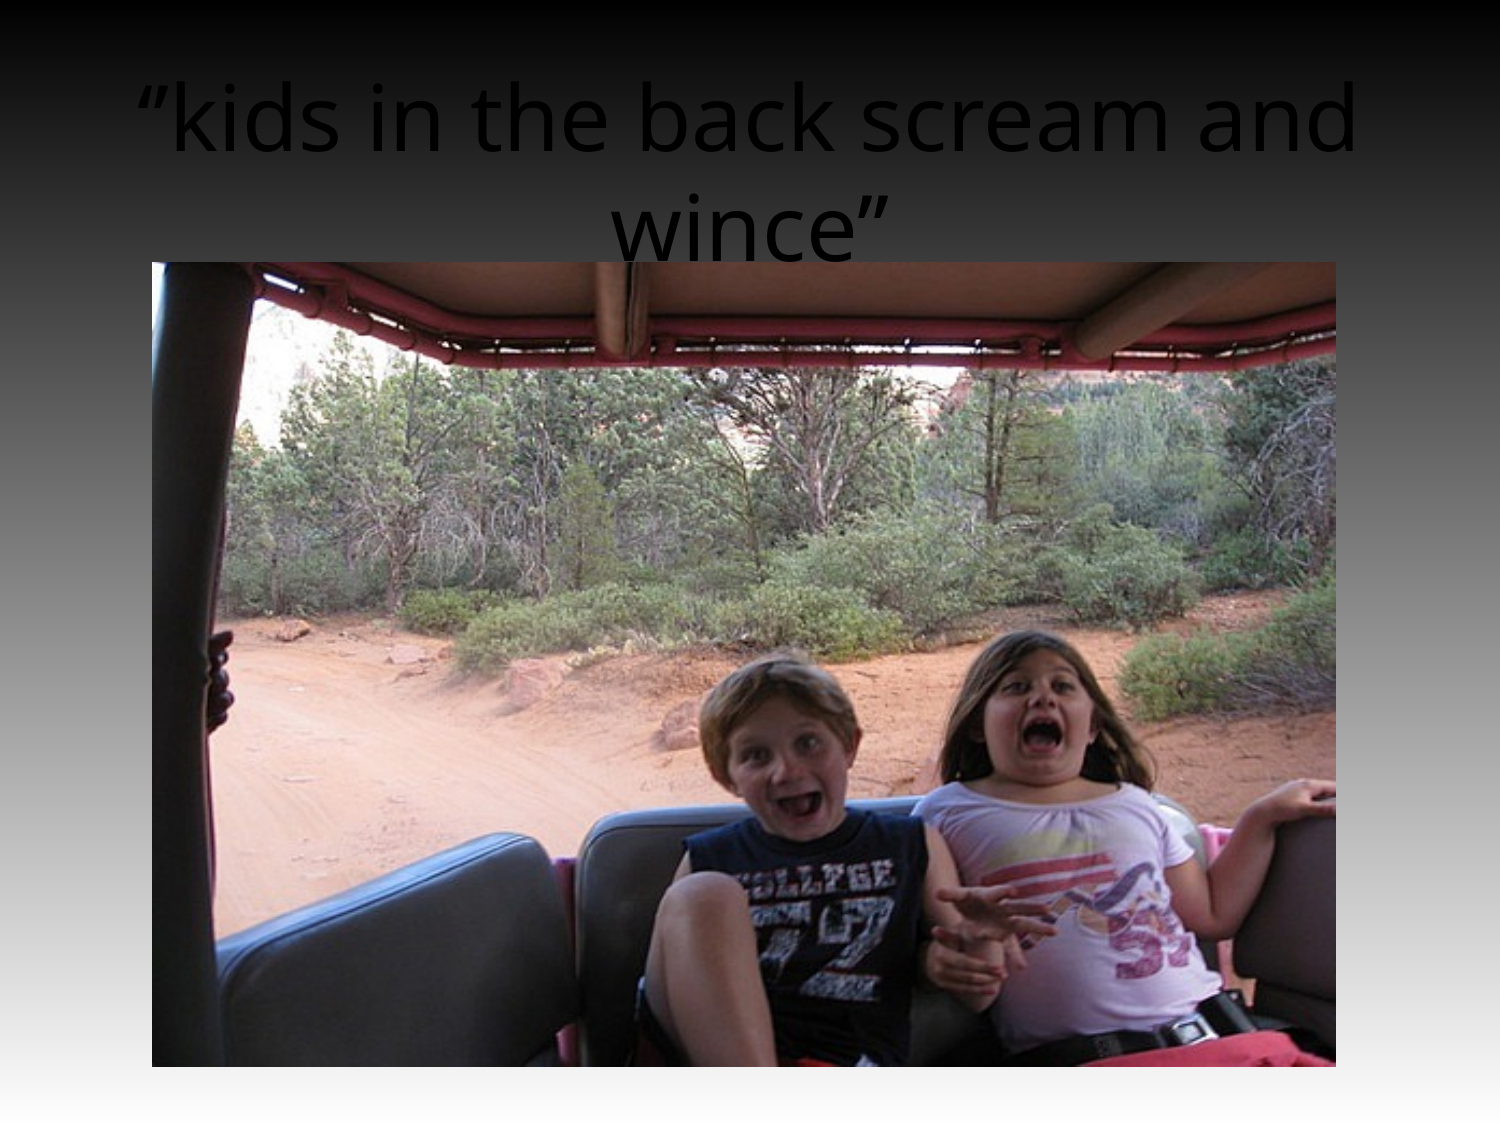

# ‘’kids in the back scream and wince’’